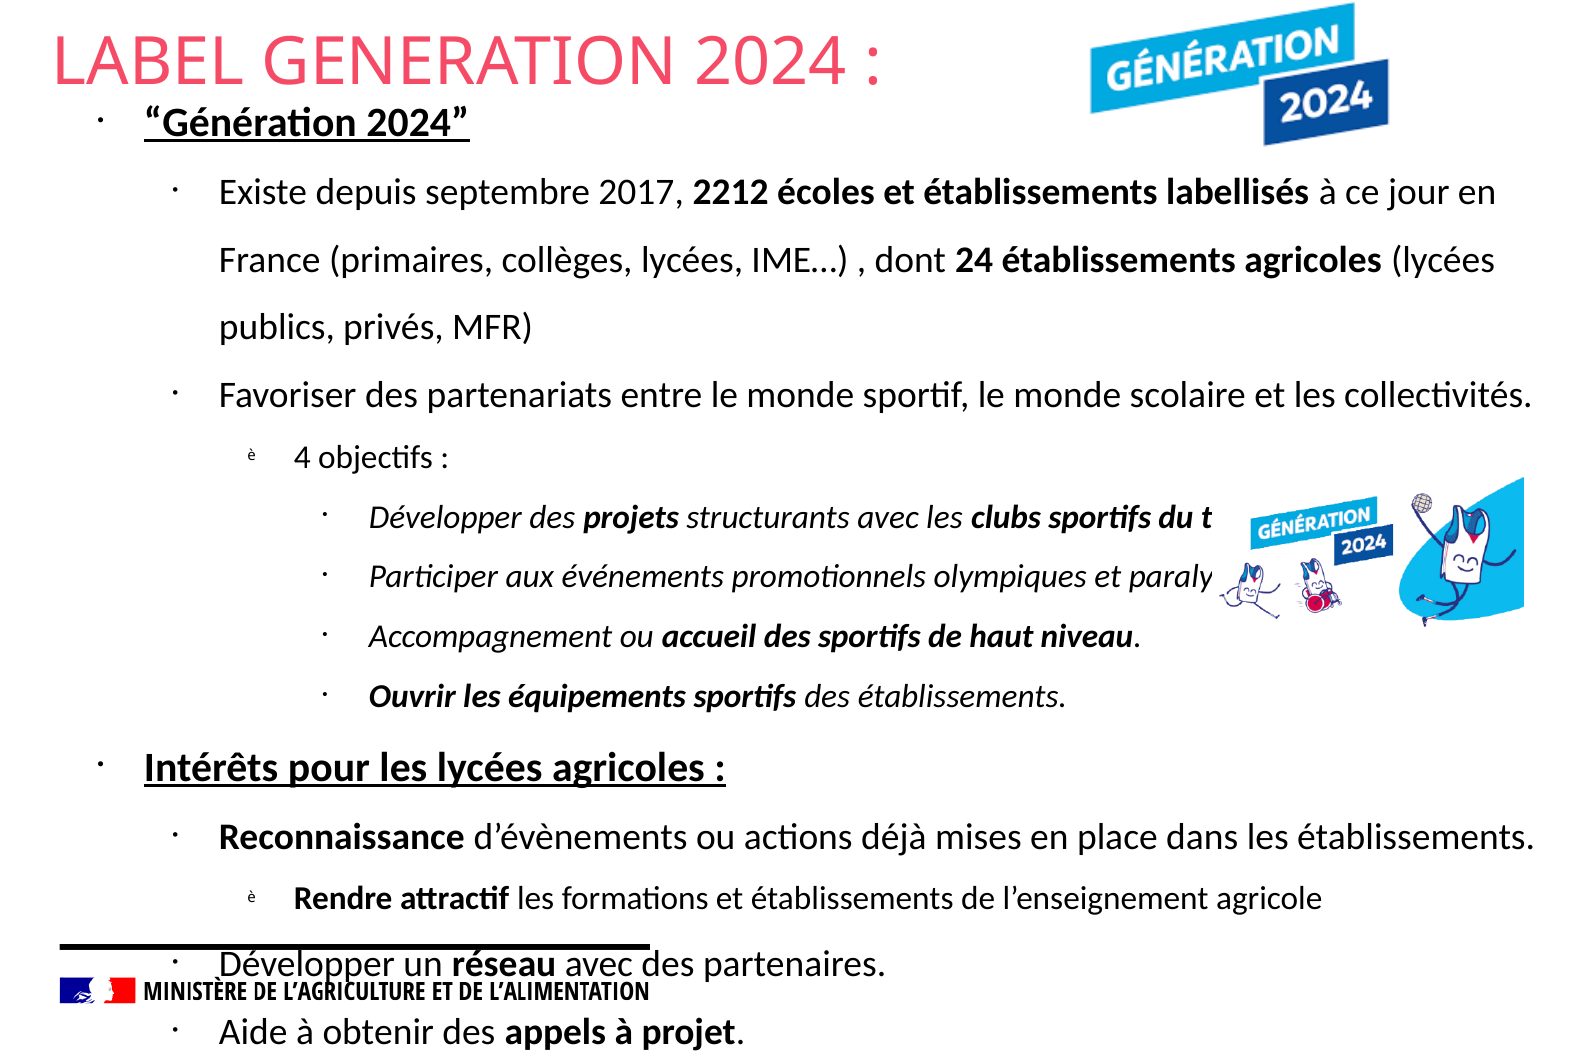

# LABEL GENERATION 2024 :
“Génération 2024”
Existe depuis septembre 2017, 2212 écoles et établissements labellisés à ce jour en France (primaires, collèges, lycées, IME…) , dont 24 établissements agricoles (lycées publics, privés, MFR)
Favoriser des partenariats entre le monde sportif, le monde scolaire et les collectivités.
4 objectifs :
Développer des projets structurants avec les clubs sportifs du territoire.
Participer aux événements promotionnels olympiques et paralympiques.
Accompagnement ou accueil des sportifs de haut niveau.
Ouvrir les équipements sportifs des établissements.
Intérêts pour les lycées agricoles :
Reconnaissance d’évènements ou actions déjà mises en place dans les établissements.
Rendre attractif les formations et établissements de l’enseignement agricole
Développer un réseau avec des partenaires.
Aide à obtenir des appels à projet.
Recrutement facilité d’un volontaire Service Civique sur une mission sport
 Organisation d’évènement en lien avec les JOP : JNSS, Semaine olympique et paralympique…